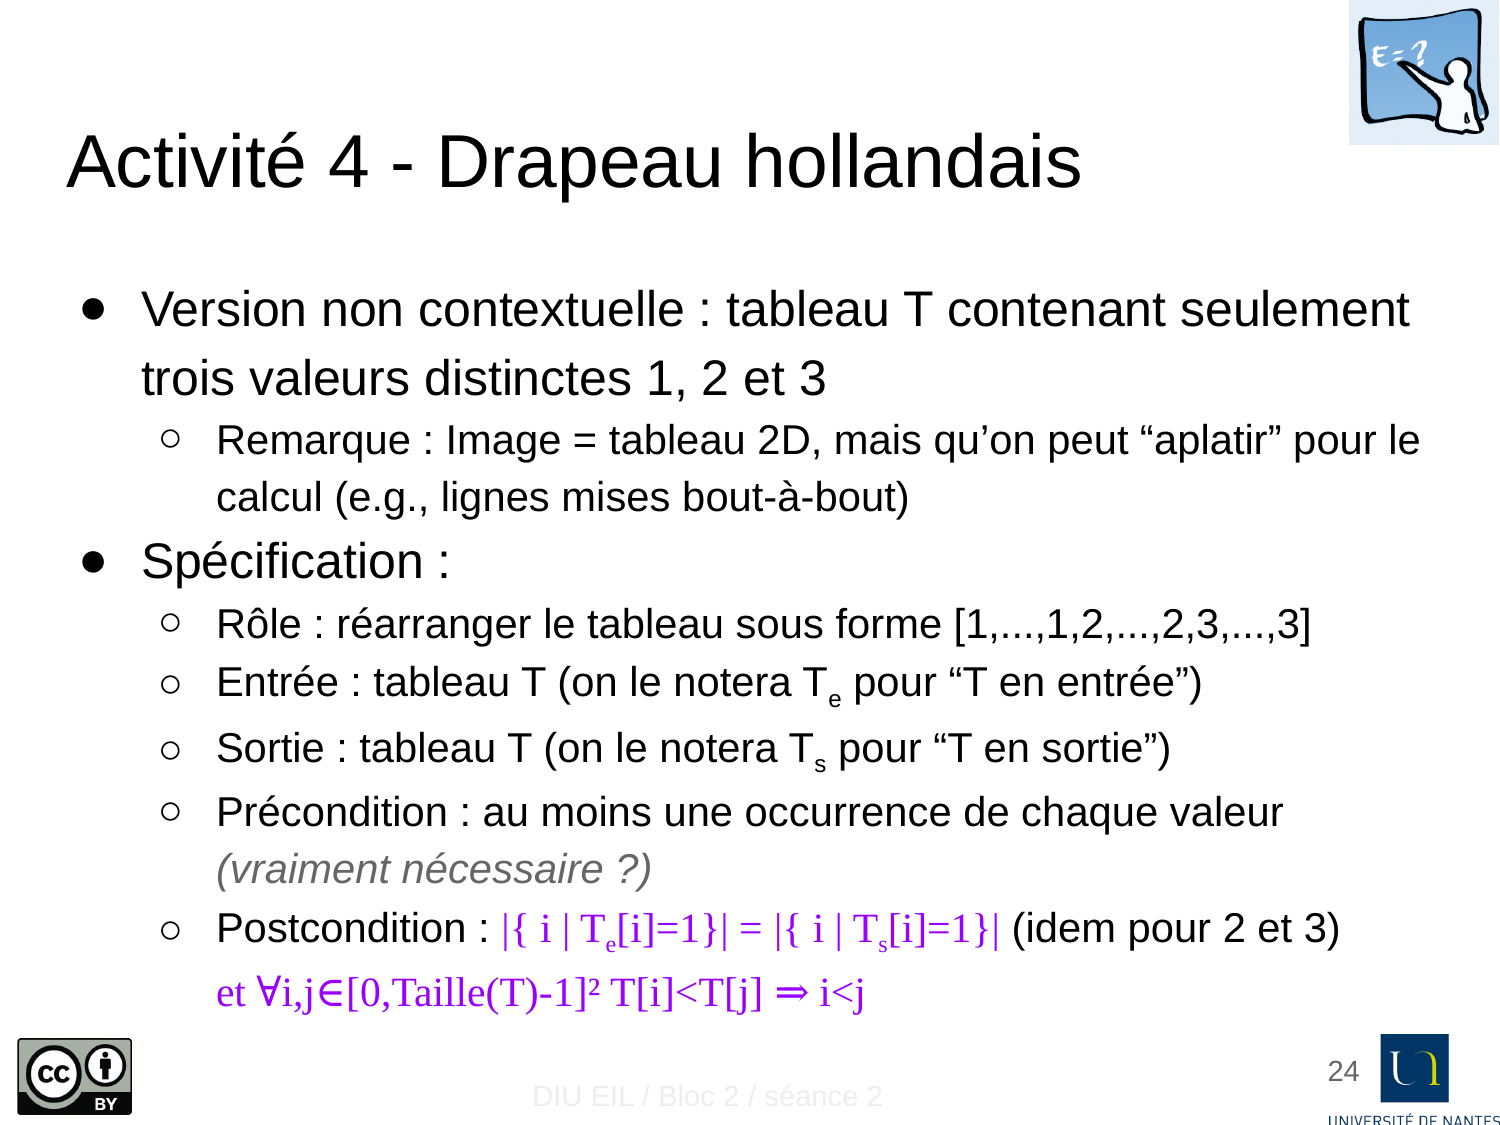

# Activité 4 - Drapeau hollandais
Version non contextuelle : tableau T contenant seulement trois valeurs distinctes 1, 2 et 3
Remarque : Image = tableau 2D, mais qu’on peut “aplatir” pour le calcul (e.g., lignes mises bout-à-bout)
Spécification :
Rôle : réarranger le tableau sous forme [1,...,1,2,...,2,3,...,3]
Entrée : tableau T (on le notera Te pour “T en entrée”)
Sortie : tableau T (on le notera Ts pour “T en sortie”)
Précondition : au moins une occurrence de chaque valeur (vraiment nécessaire ?)
Postcondition : |{ i | Te[i]=1}| = |{ i | Ts[i]=1}| (idem pour 2 et 3)
et ∀i,j∈[0,Taille(T)-1]² T[i]<T[j] ⇒ i<j